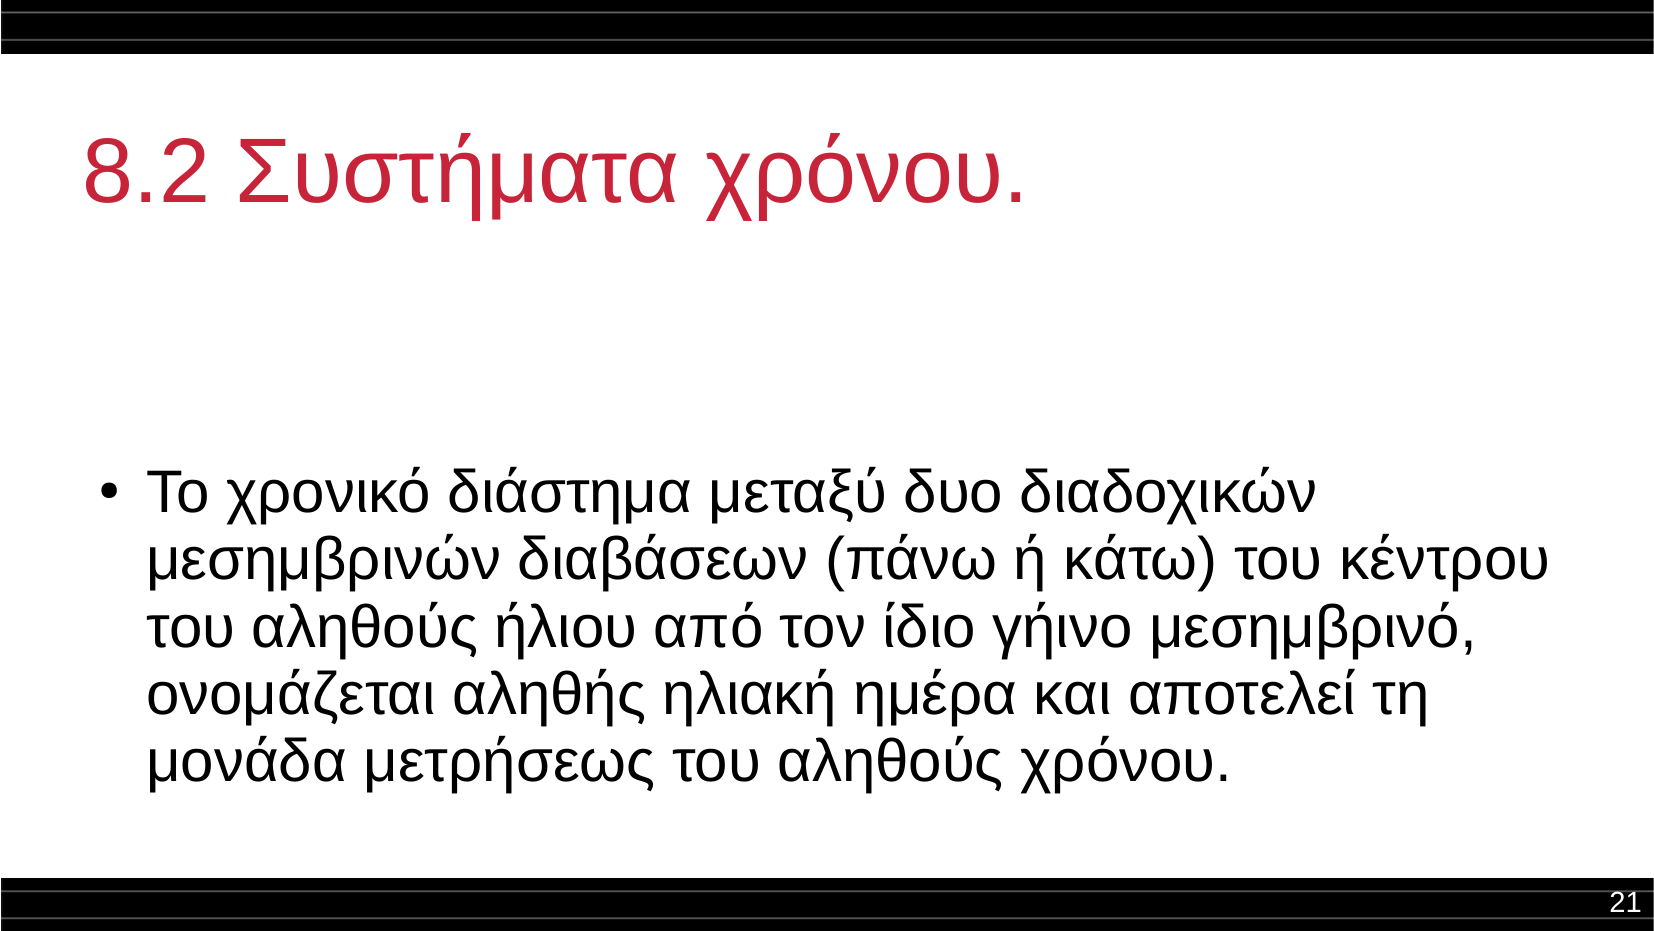

# 8.2 Συστήματα χρόνου.
Το χρονικό διάστημα μεταξύ δυο διαδοχικών μεσημβρινών διαβάσεων (πάνω ή κάτω) του κέντρου του αληθούς ήλιου από τον ίδιο γήινο μεσημβρινό, ονομάζεται αληθής ηλιακή ημέρα και αποτελεί τη μονάδα μετρήσεως του αληθούς χρόνου.